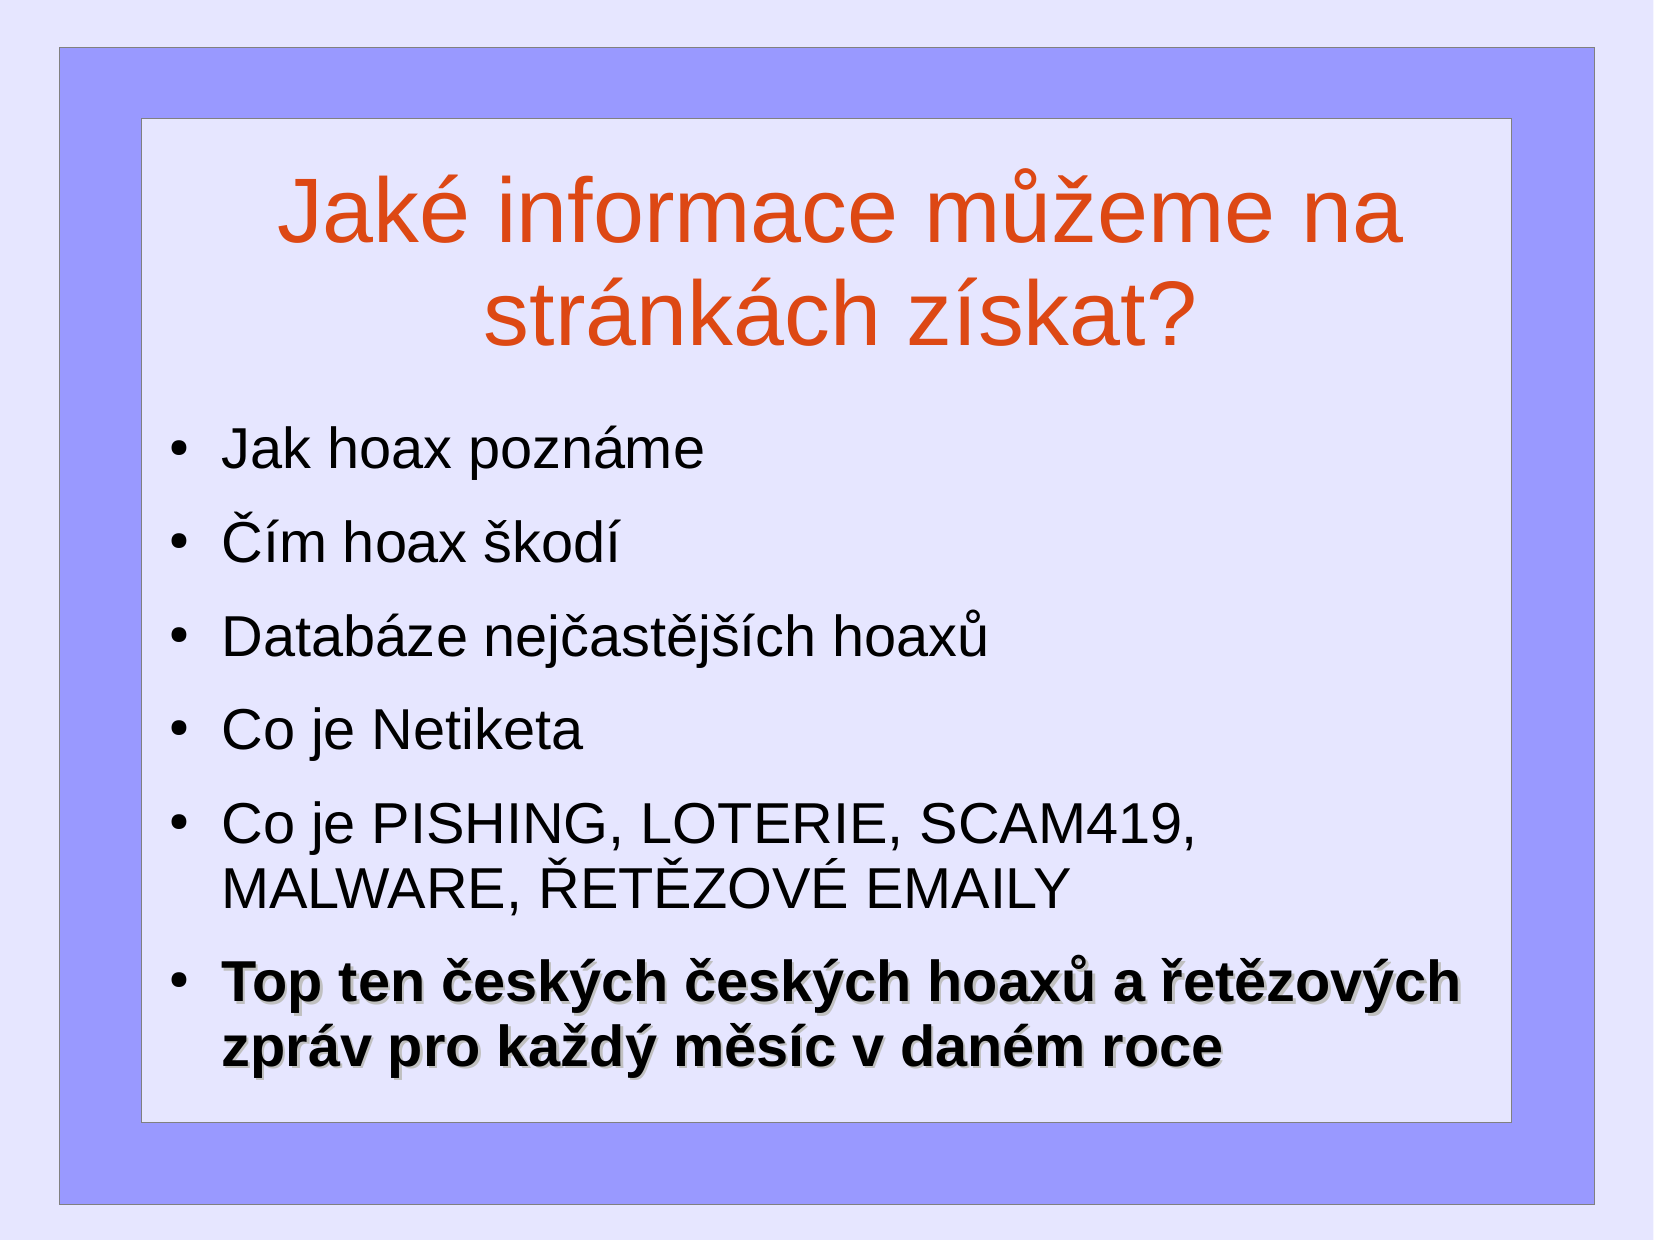

Jaké informace můžeme na stránkách získat?
#
Jak hoax poznáme
Čím hoax škodí
Databáze nejčastějších hoaxů
Co je Netiketa
Co je PISHING, LOTERIE, SCAM419, MALWARE, ŘETĚZOVÉ EMAILY
Top ten českých českých hoaxů a řetězových zpráv pro každý měsíc v daném roce